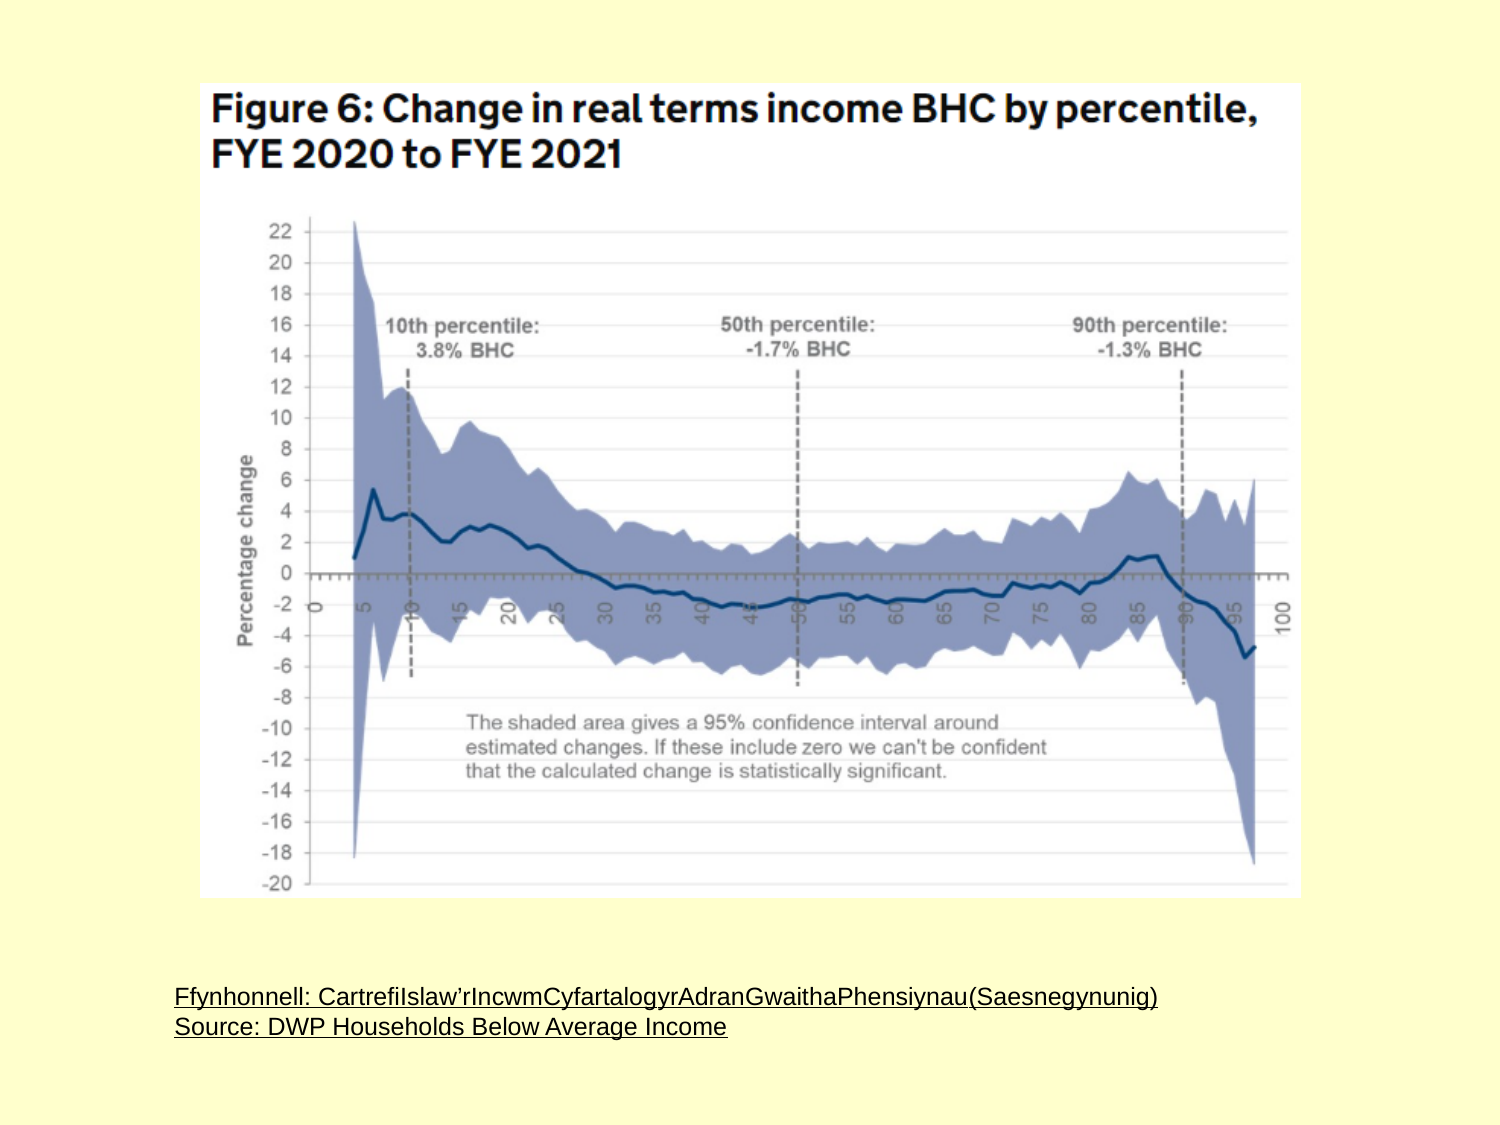

Ffynhonnell: CartrefiIslaw’rIncwmCyfartalogyrAdranGwaithaPhensiynau(Saesnegynunig)
Source: DWP Households Below Average Income